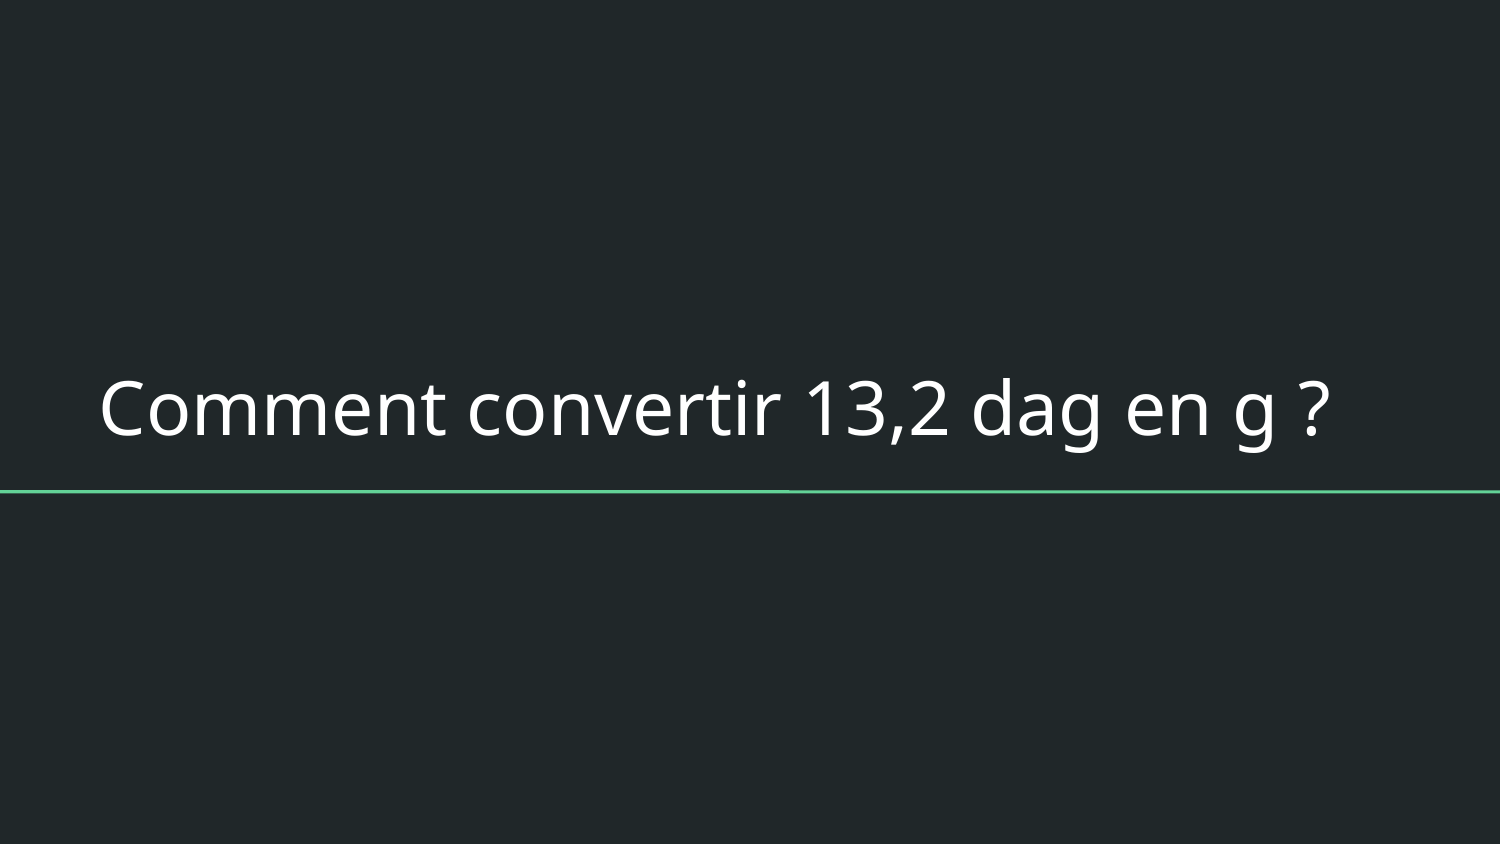

# Comment convertir 13,2 dag en g ?